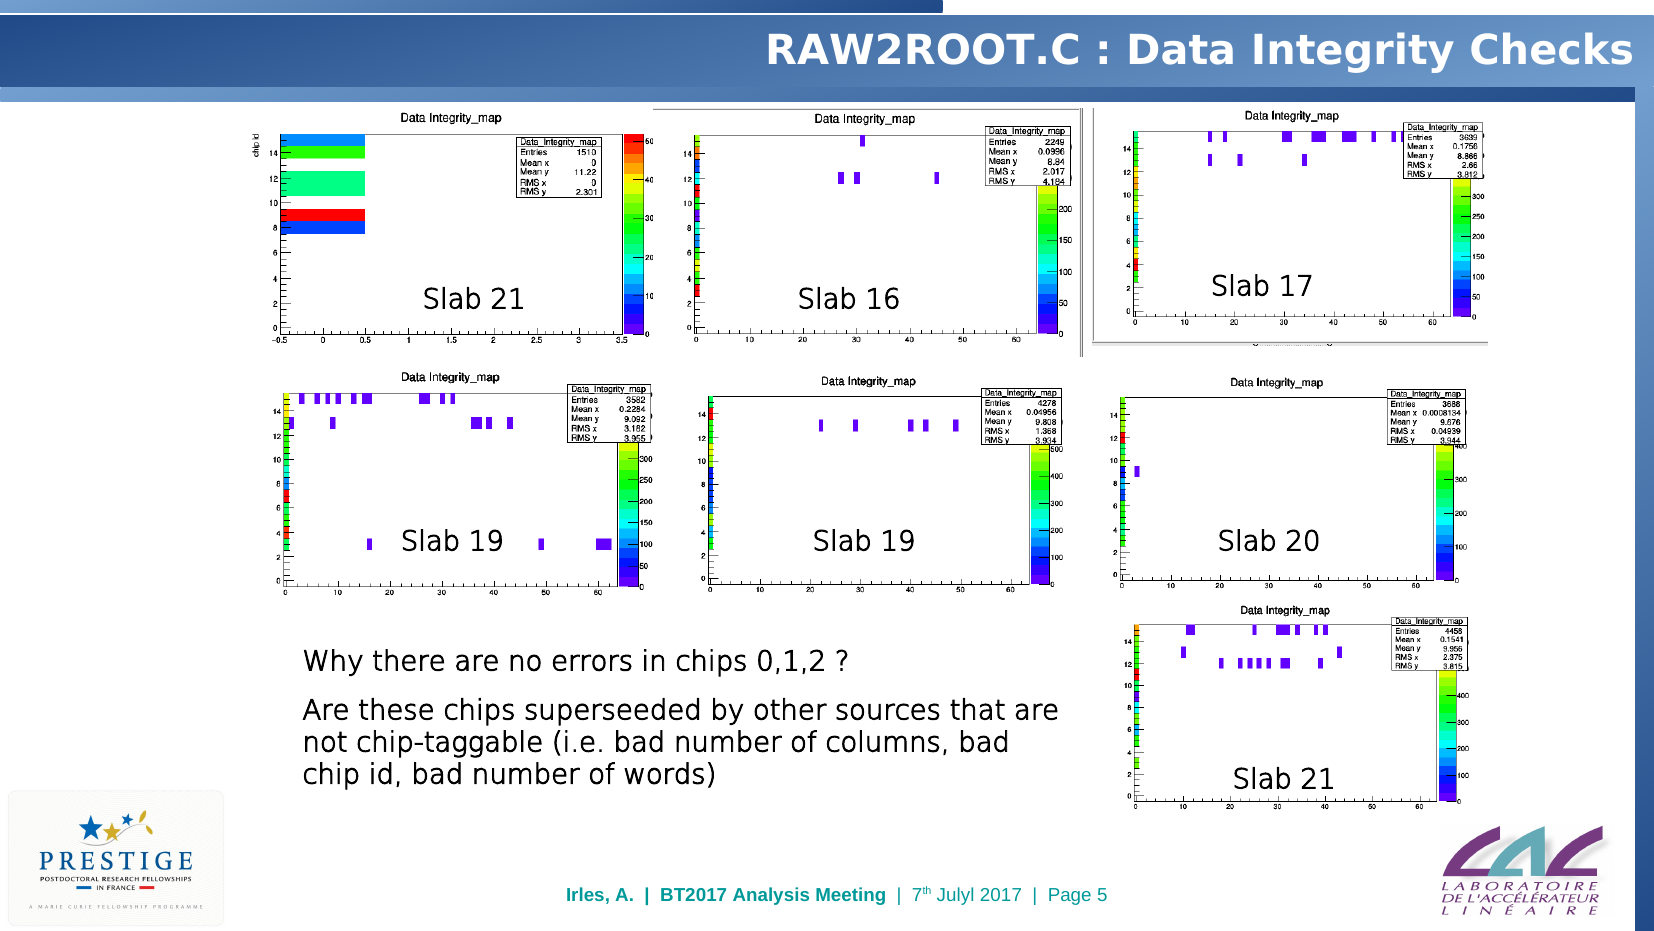

# RAW2ROOT.C : Data Integrity Checks
Slab 17
Slab 21
Slab 16
Slab 19
Slab 19
Slab 20
Why there are no errors in chips 0,1,2 ?
Are these chips superseeded by other sources that are not chip-taggable (i.e. bad number of columns, bad chip id, bad number of words)
Slab 21